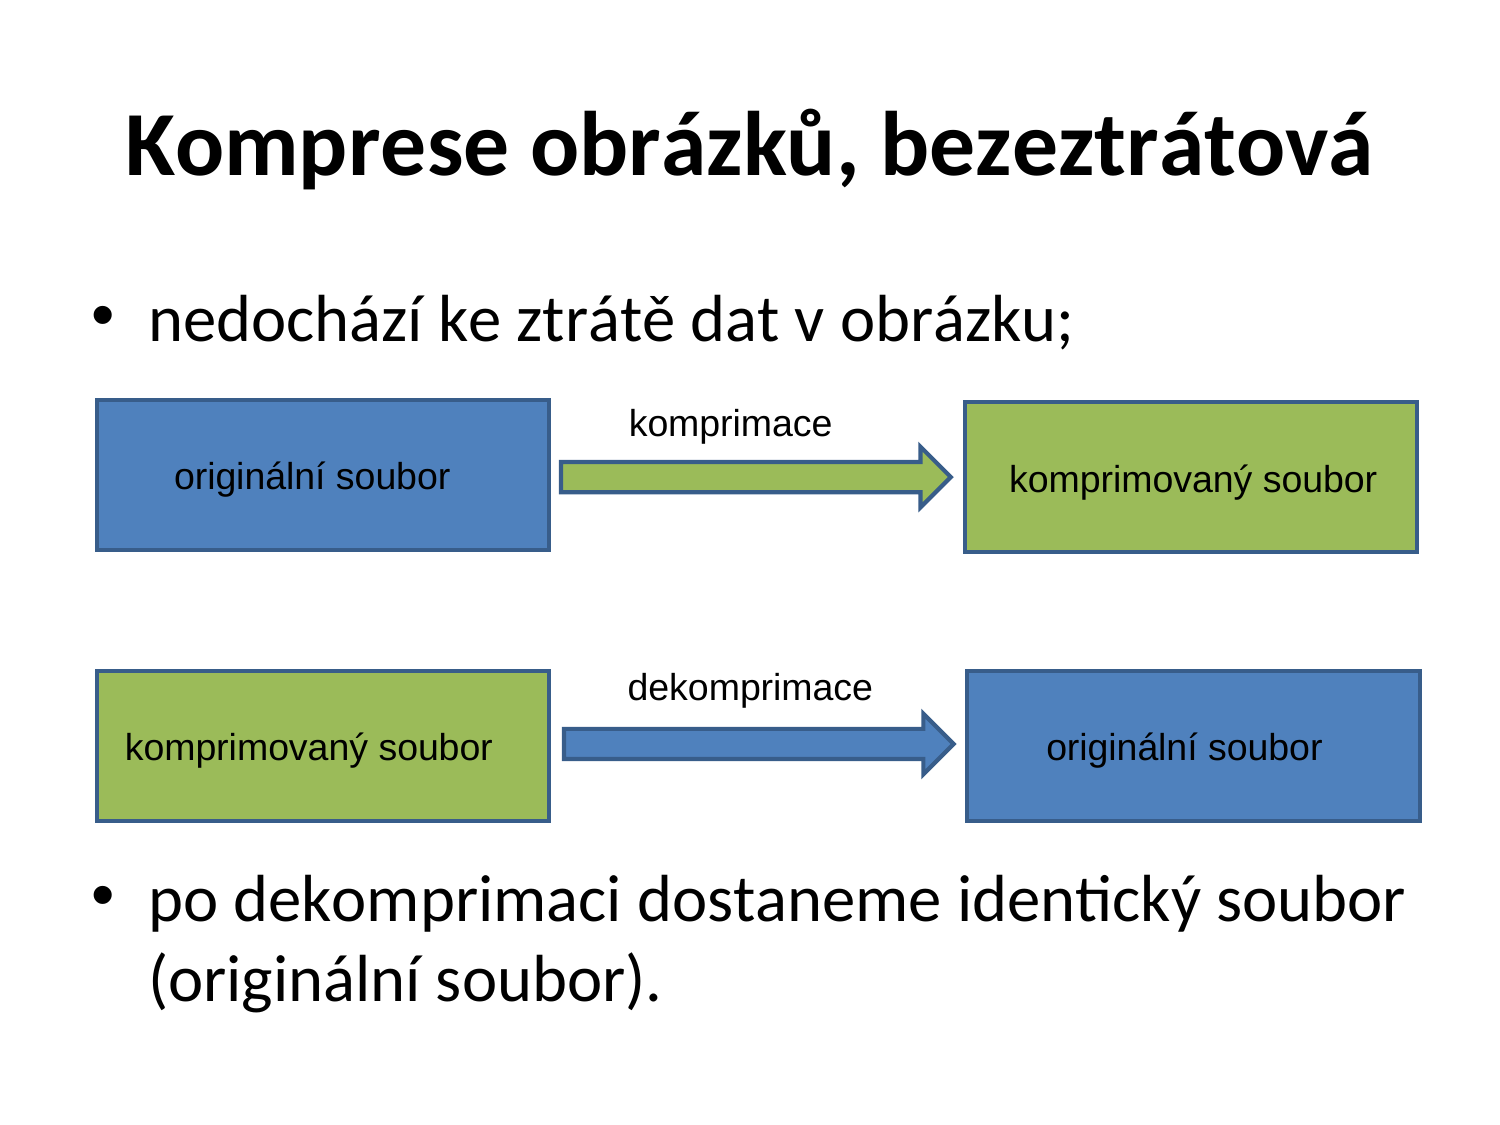

# Komprese obrázků, bezeztrátová
nedochází ke ztrátě dat v obrázku;
po dekomprimaci dostaneme identický soubor (originální soubor).
komprimace
originální soubor
komprimovaný soubor
dekomprimace
originální soubor
komprimovaný soubor